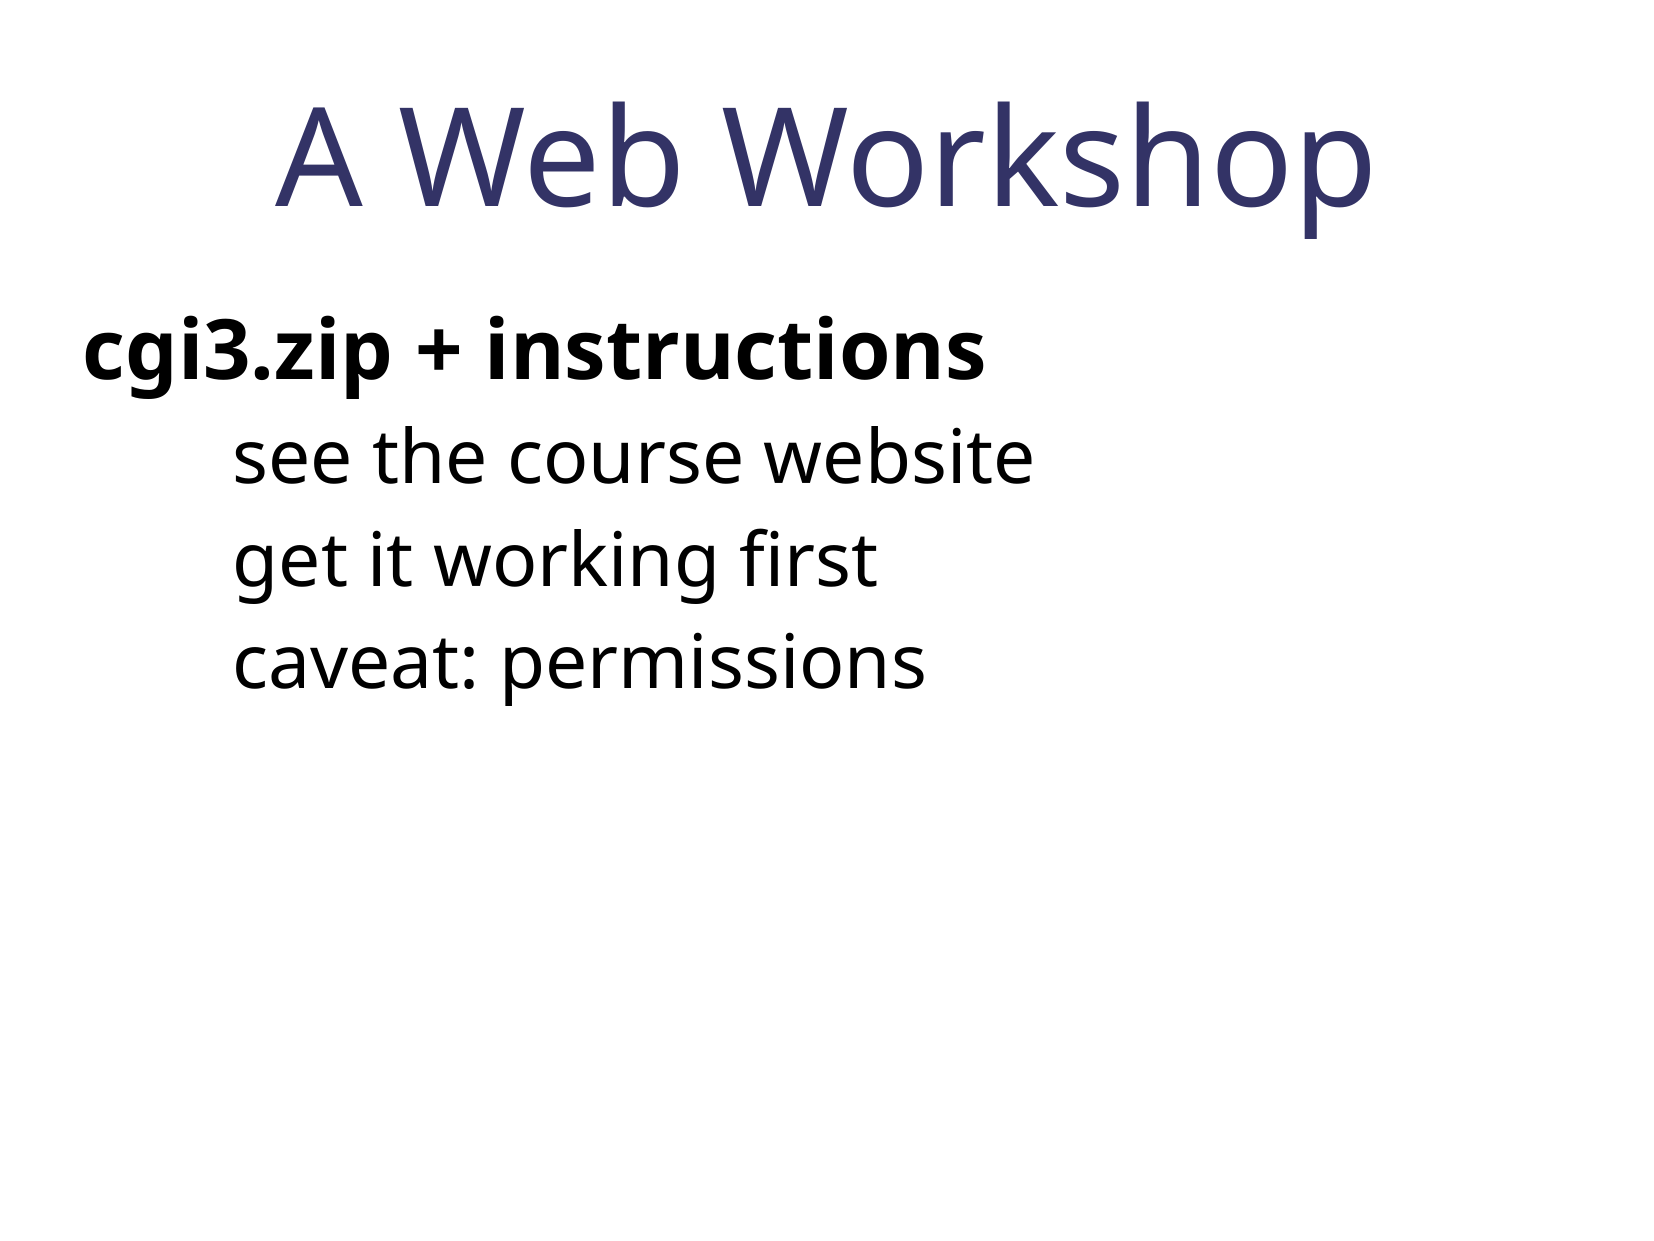

# A Web Workshop
cgi3.zip + instructions
		see the course website
		get it working first
		caveat: permissions